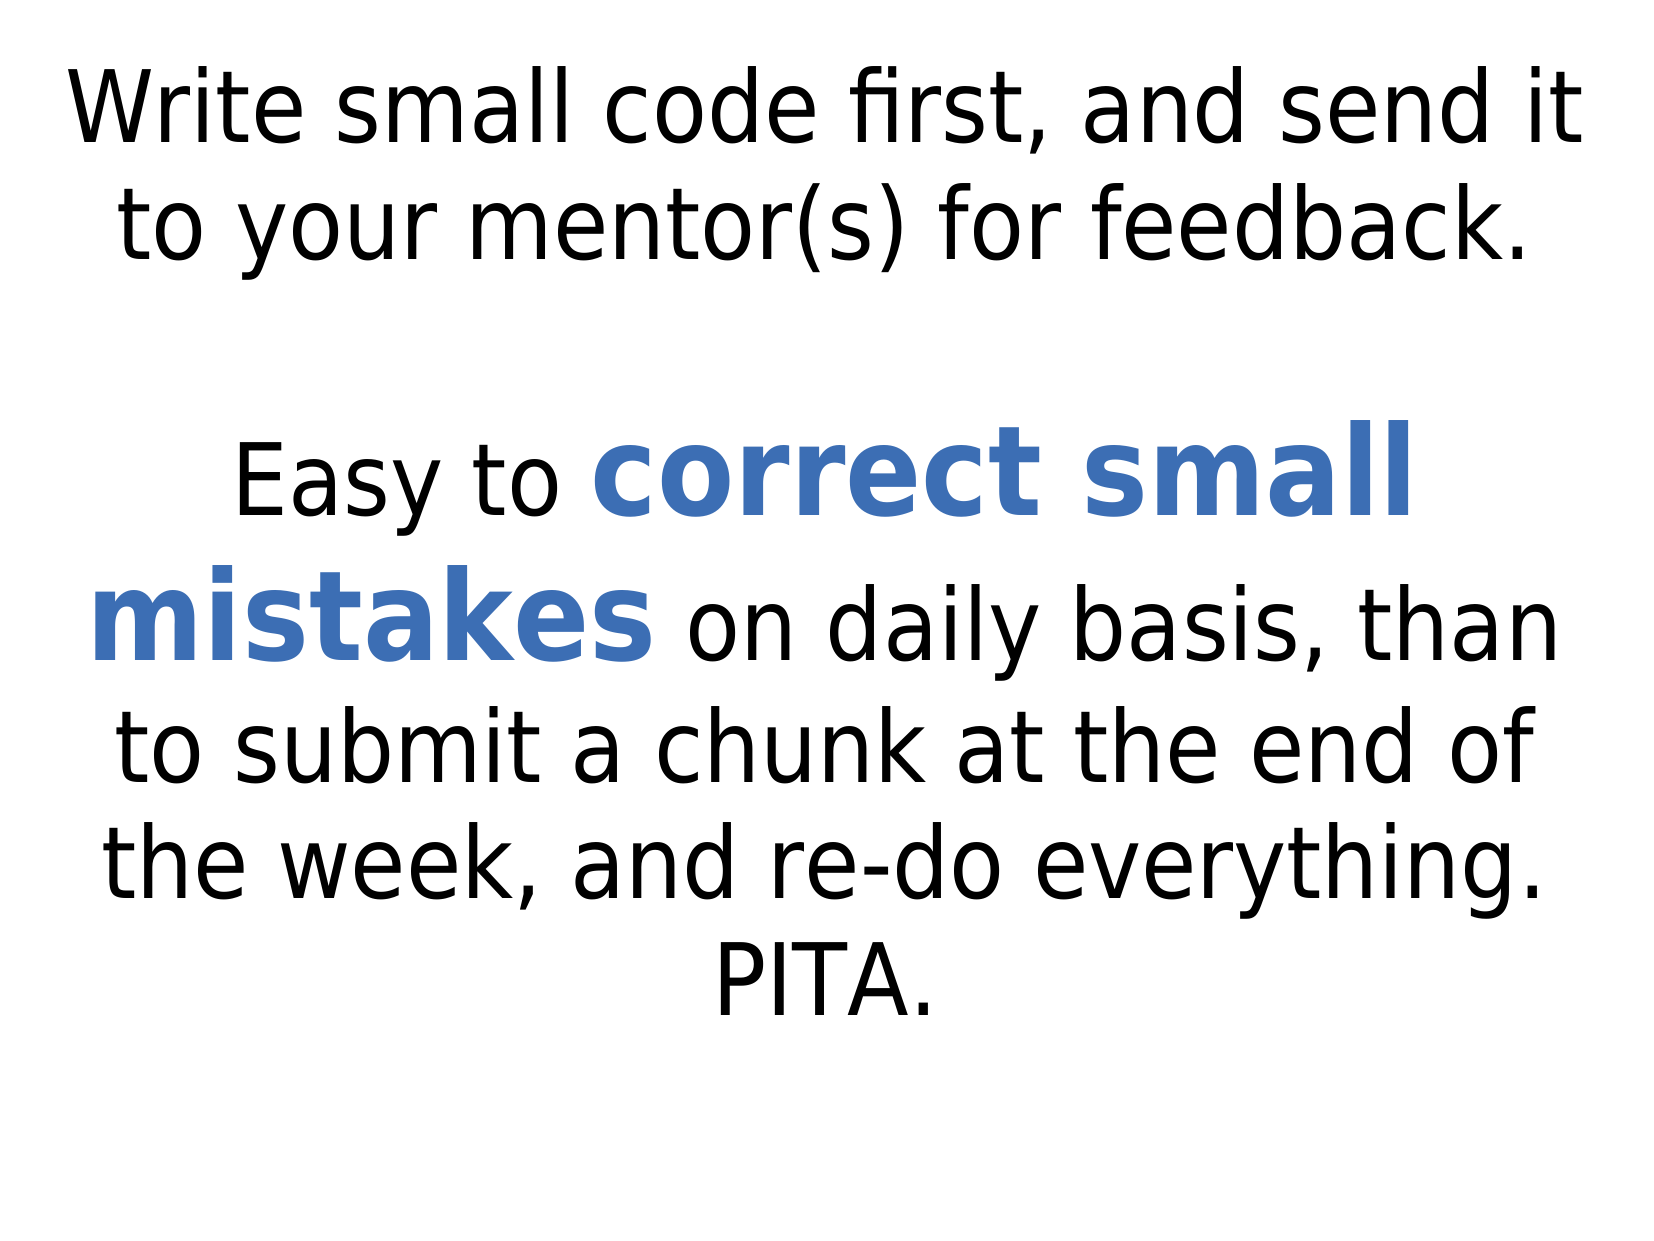

Write small code first, and send it to your mentor(s) for feedback.
Easy to correct small mistakes on daily basis, than to submit a chunk at the end of the week, and re-do everything. PITA.